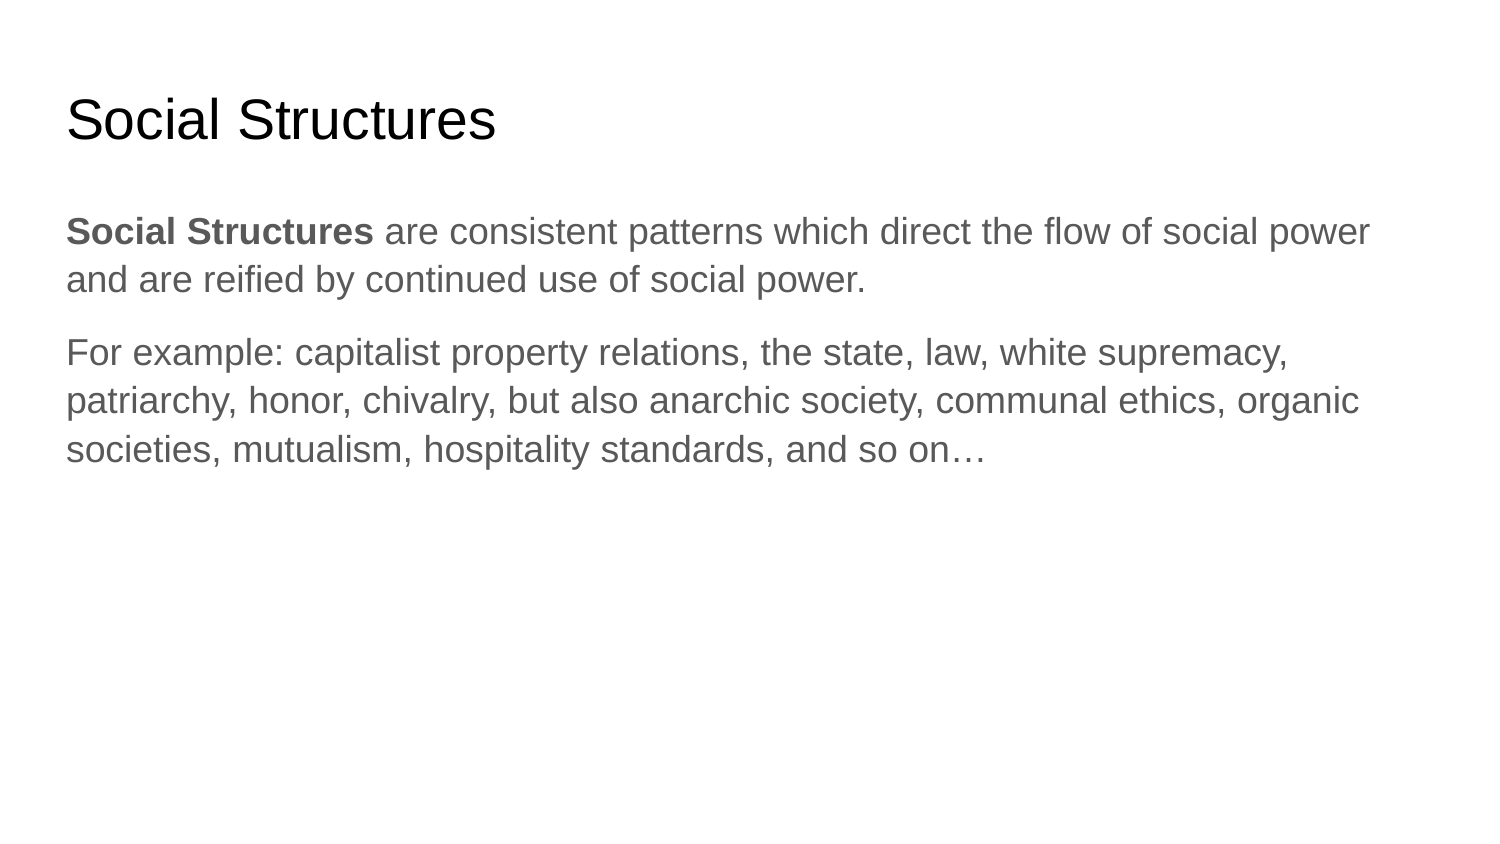

# Social Structures
Social Structures are consistent patterns which direct the flow of social power and are reified by continued use of social power.
For example: capitalist property relations, the state, law, white supremacy, patriarchy, honor, chivalry, but also anarchic society, communal ethics, organic societies, mutualism, hospitality standards, and so on…